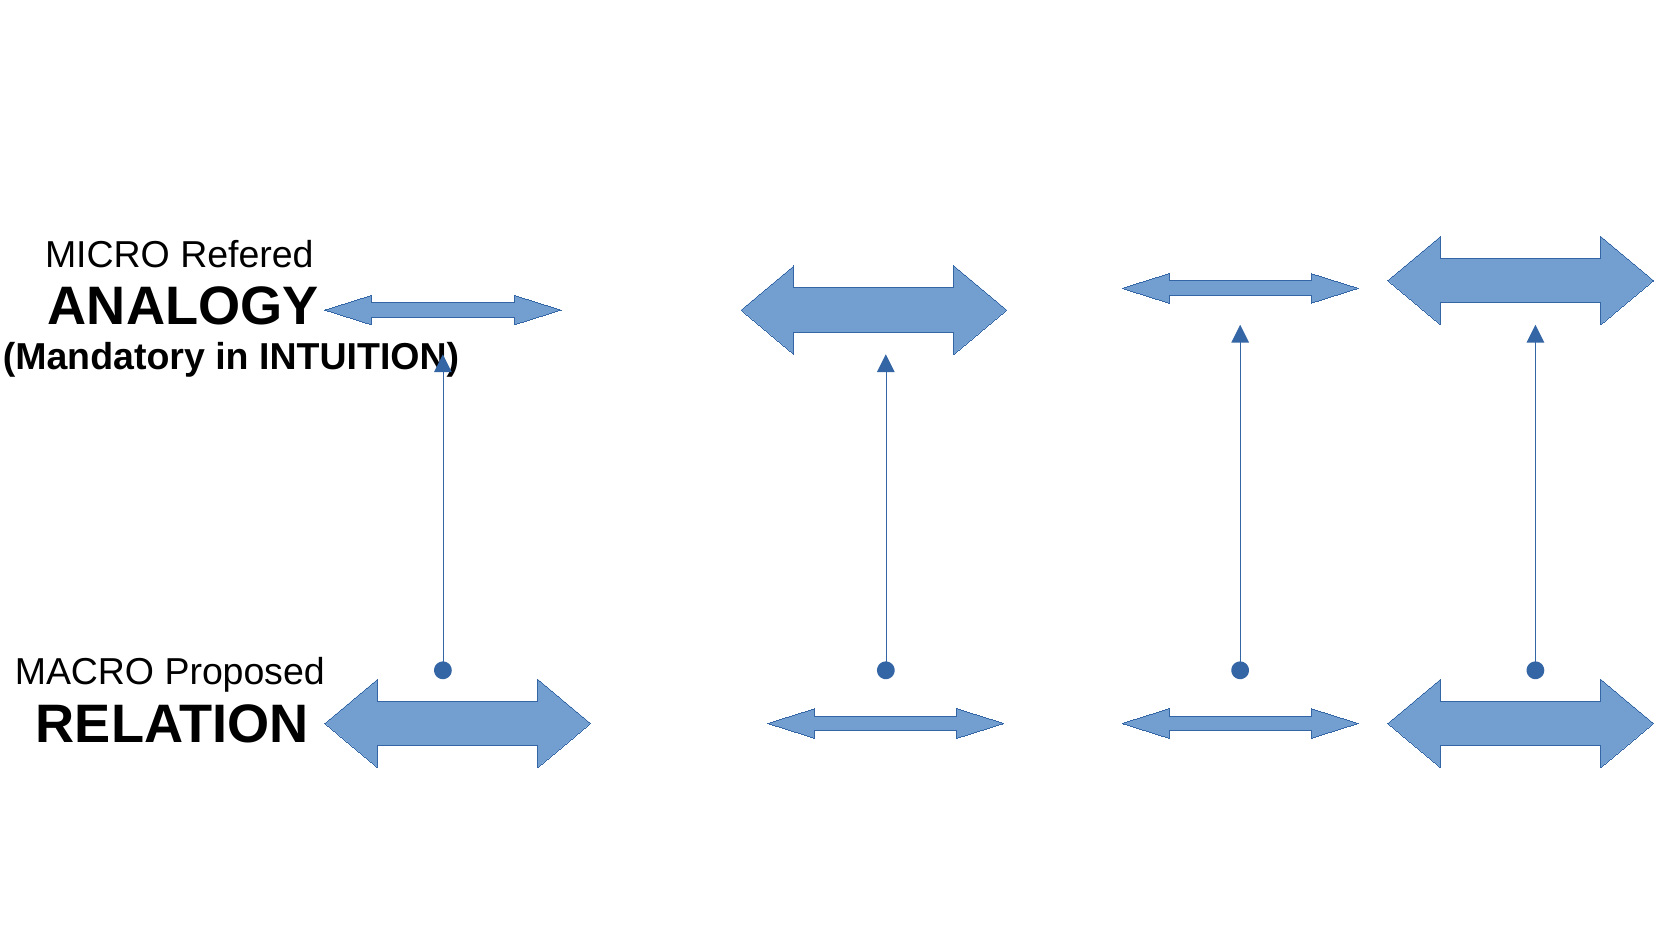

MICRO Refered
 ANALOGY
(Mandatory in INTUITION)
MACRO Proposed
 RELATION